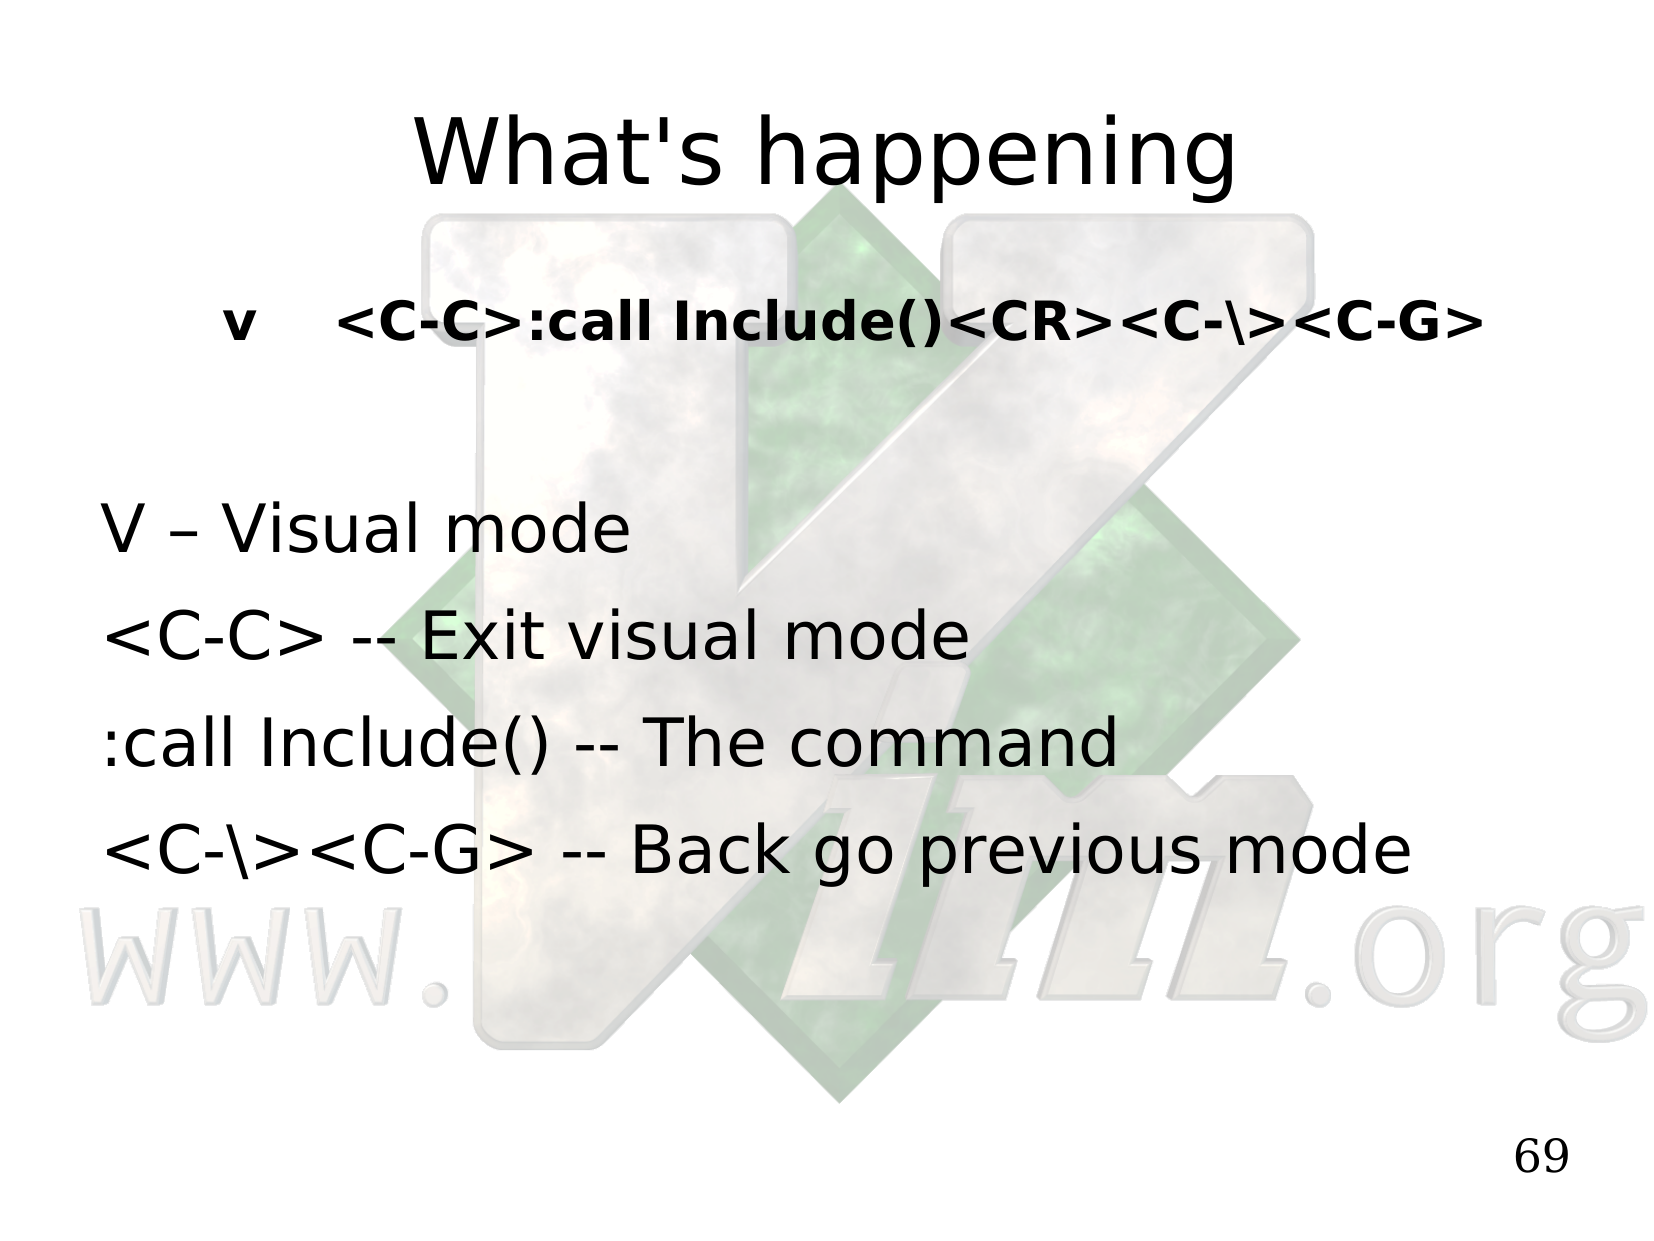

# What's happening
 v <C-C>:call Include()<CR><C-\><C-G>
V – Visual mode
<C-C> -- Exit visual mode
:call Include() -- The command
<C-\><C-G> -- Back go previous mode
69